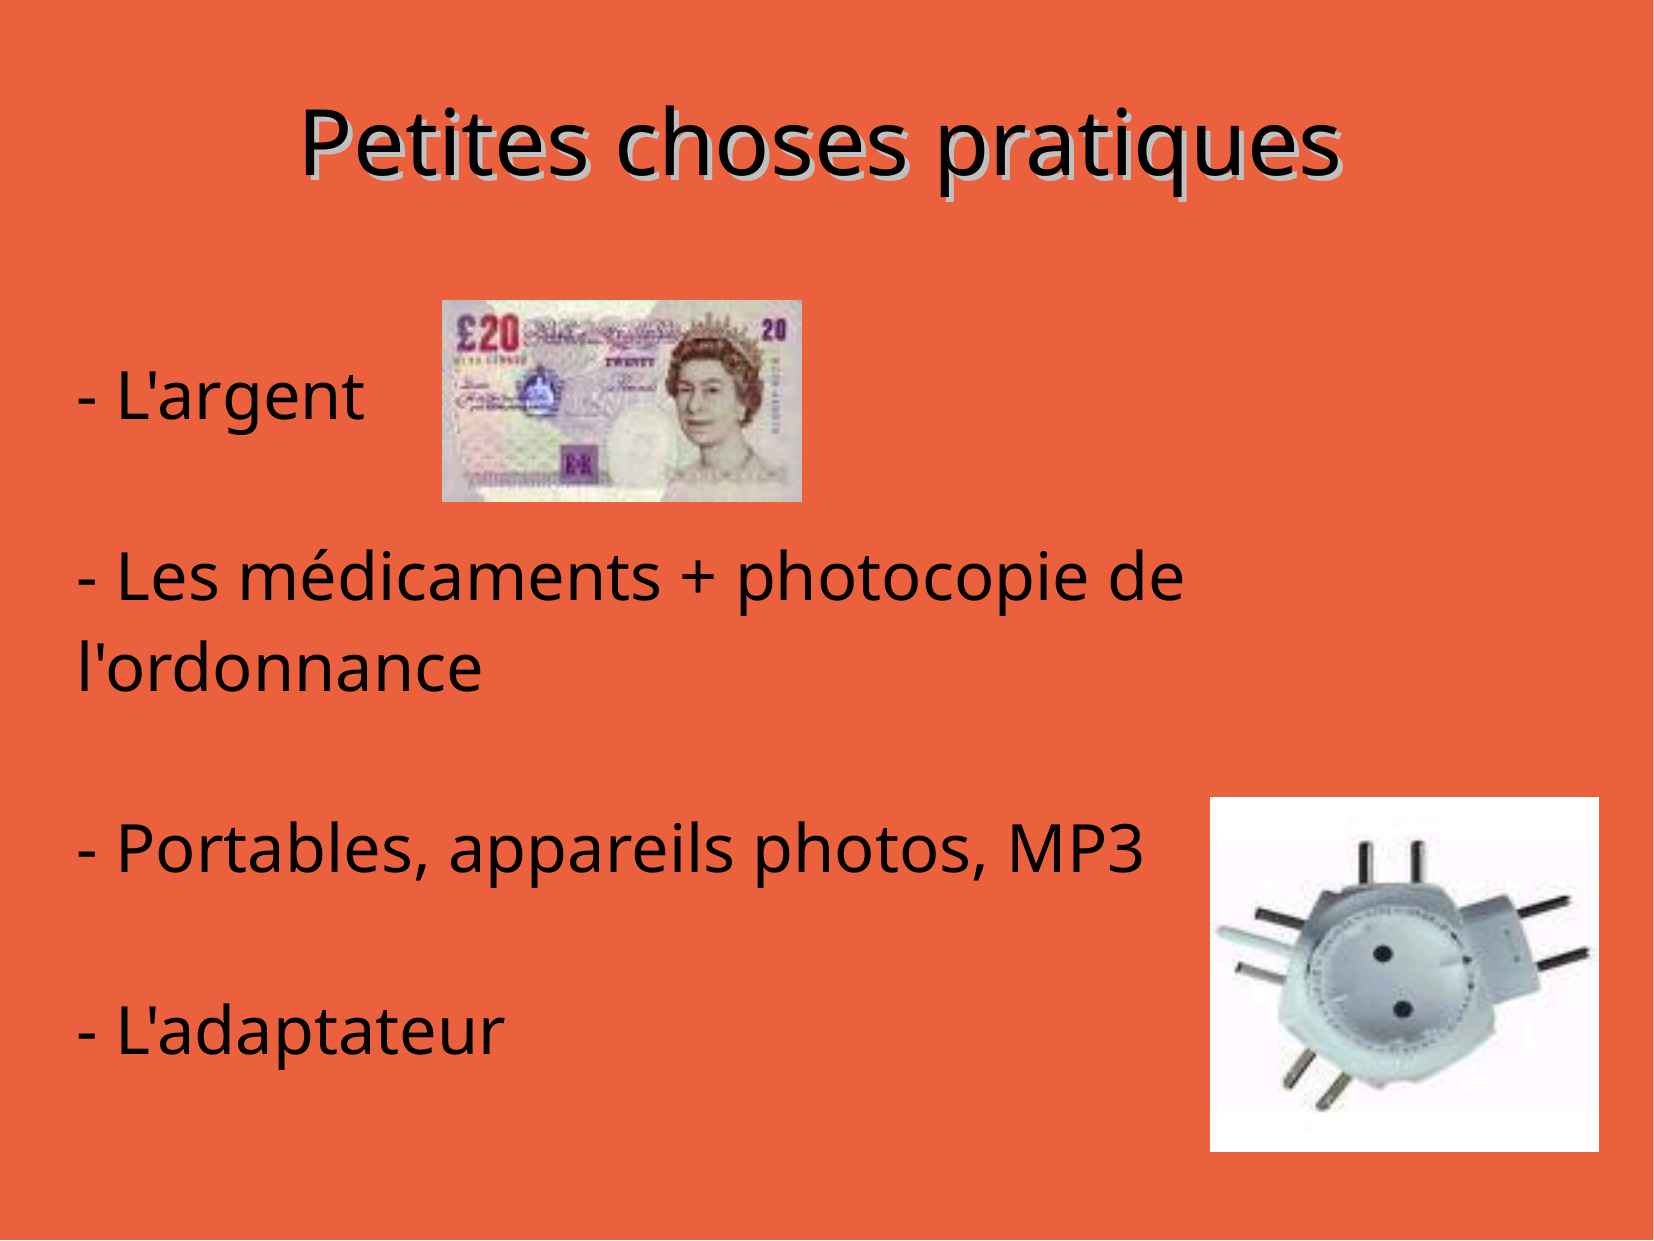

# Petites choses pratiques
- L'argent
- Les médicaments + photocopie de l'ordonnance
- Portables, appareils photos, MP3
- L'adaptateur